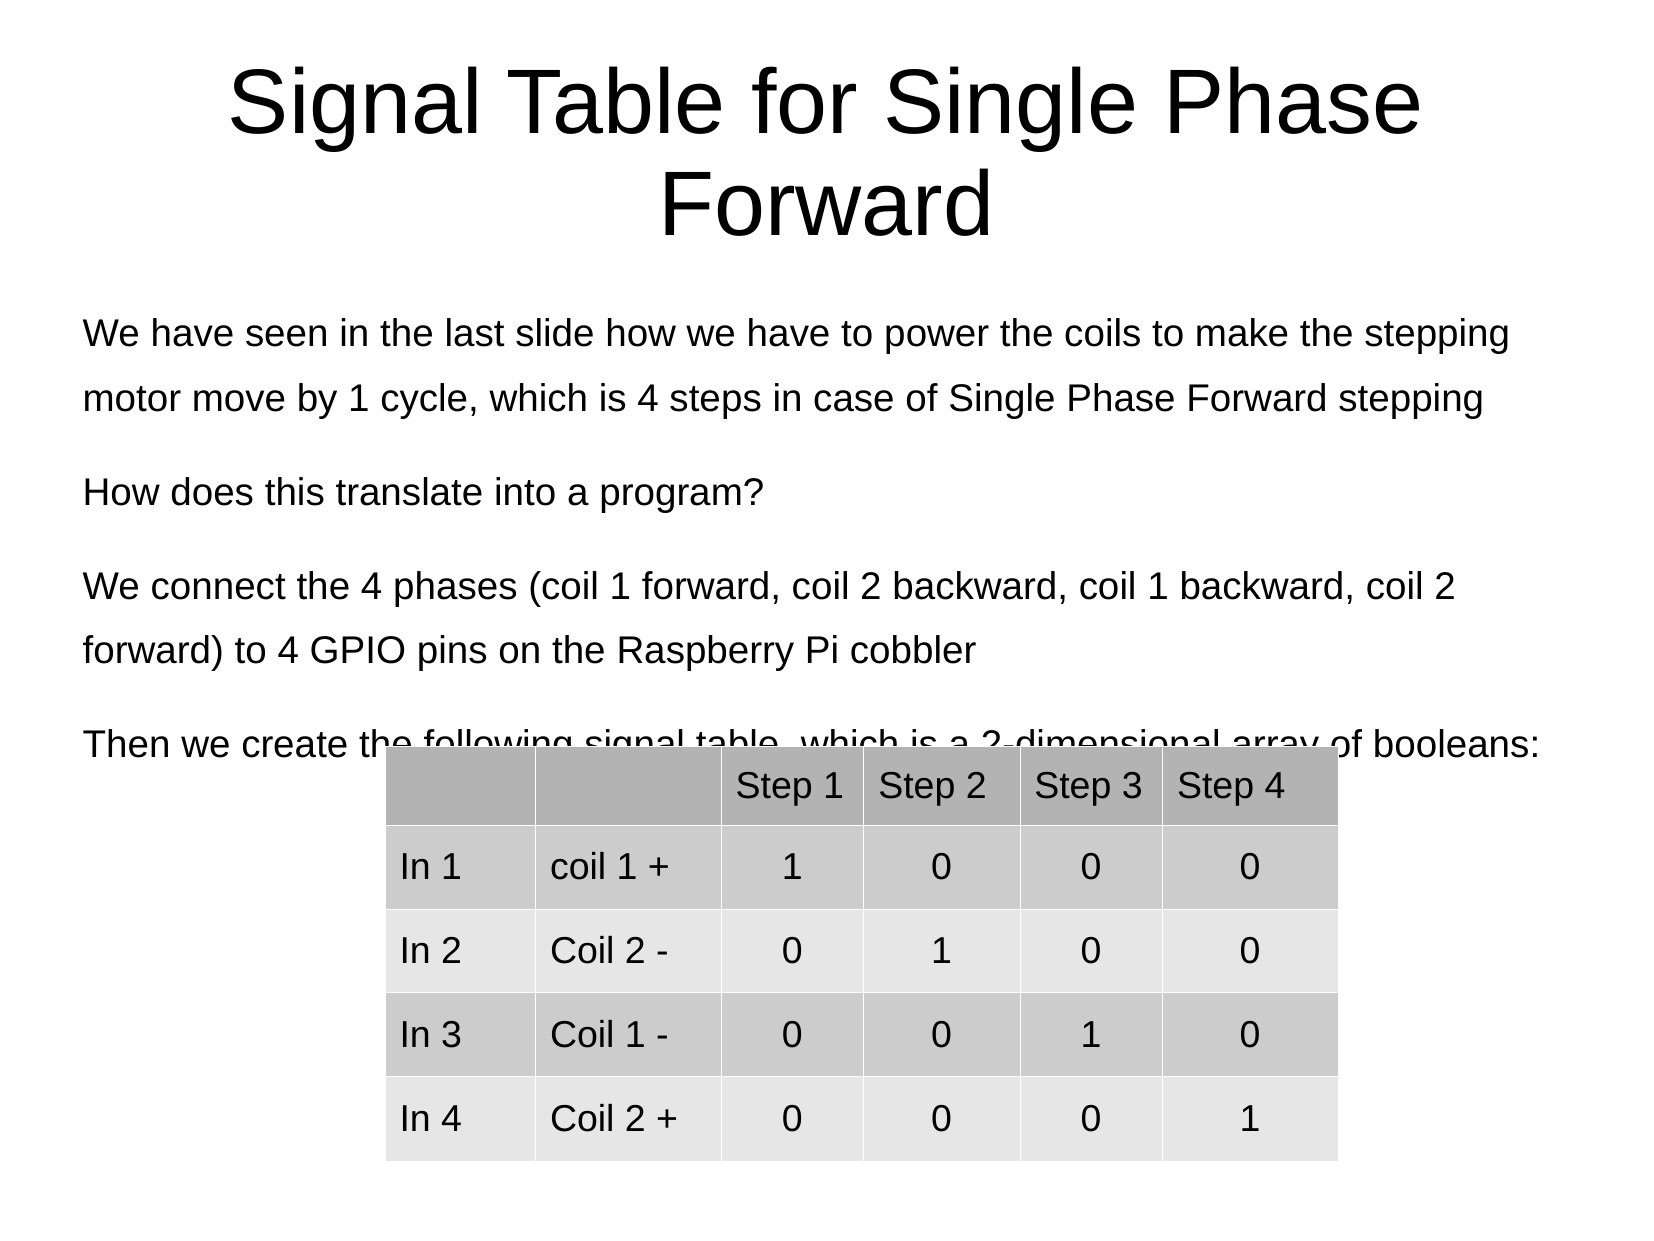

# Signal Table for Single Phase Forward
We have seen in the last slide how we have to power the coils to make the stepping motor move by 1 cycle, which is 4 steps in case of Single Phase Forward stepping
How does this translate into a program?
We connect the 4 phases (coil 1 forward, coil 2 backward, coil 1 backward, coil 2 forward) to 4 GPIO pins on the Raspberry Pi cobbler
Then we create the following signal table, which is a 2-dimensional array of booleans:
| | | Step 1 | Step 2 | Step 3 | Step 4 |
| --- | --- | --- | --- | --- | --- |
| In 1 | coil 1 + | 1 | 0 | 0 | 0 |
| In 2 | Coil 2 - | 0 | 1 | 0 | 0 |
| In 3 | Coil 1 - | 0 | 0 | 1 | 0 |
| In 4 | Coil 2 + | 0 | 0 | 0 | 1 |